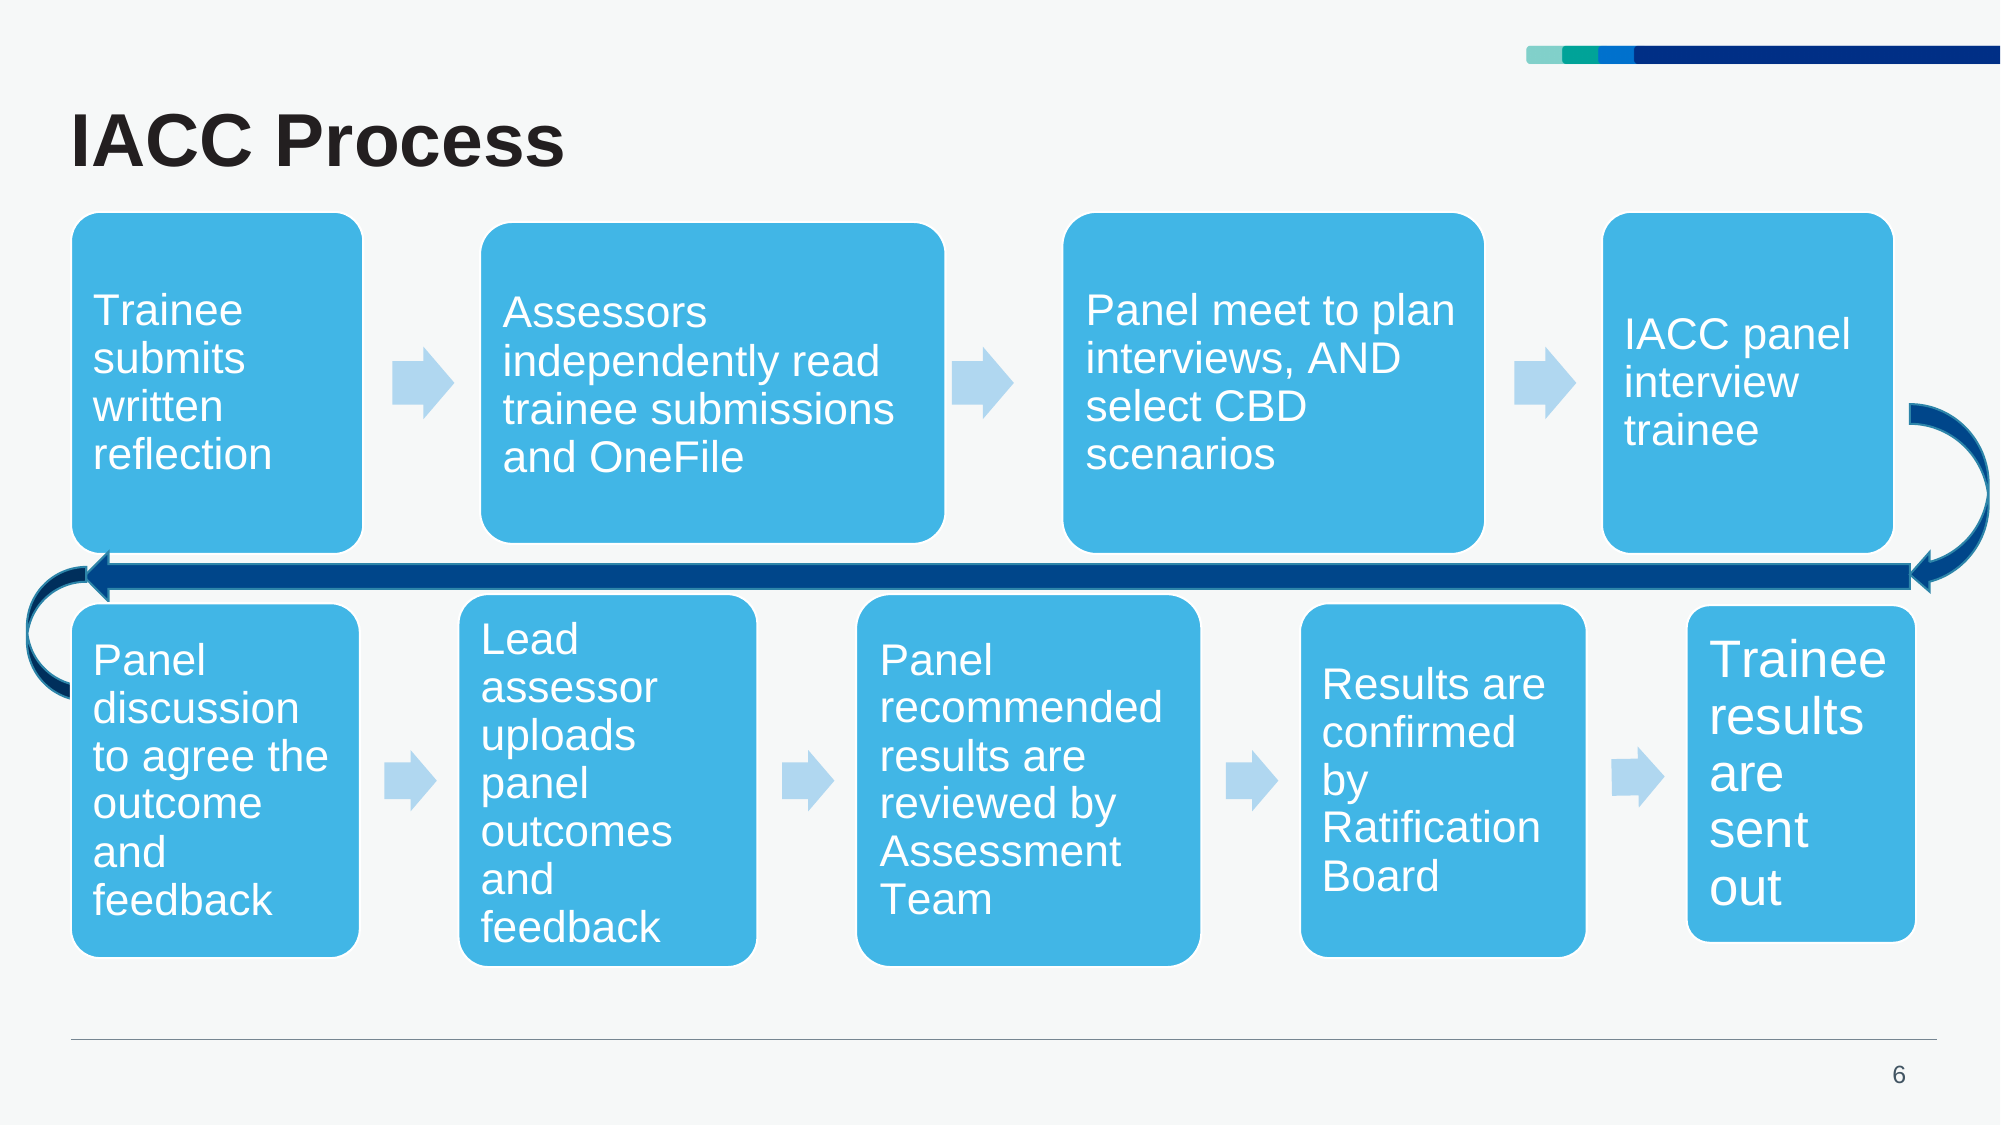

# IACC Process
Trainee submits written reflection
Panel meet to plan interviews, AND select CBD scenarios
IACC panel interview trainee
Assessors independently read trainee submissions and OneFile
Lead assessor uploads panel outcomes and feedback
Panel recommended results are reviewed by Assessment Team
Panel discussion to agree the outcome and feedback
Results are confirmed by Ratification Board
Trainee results are sent out